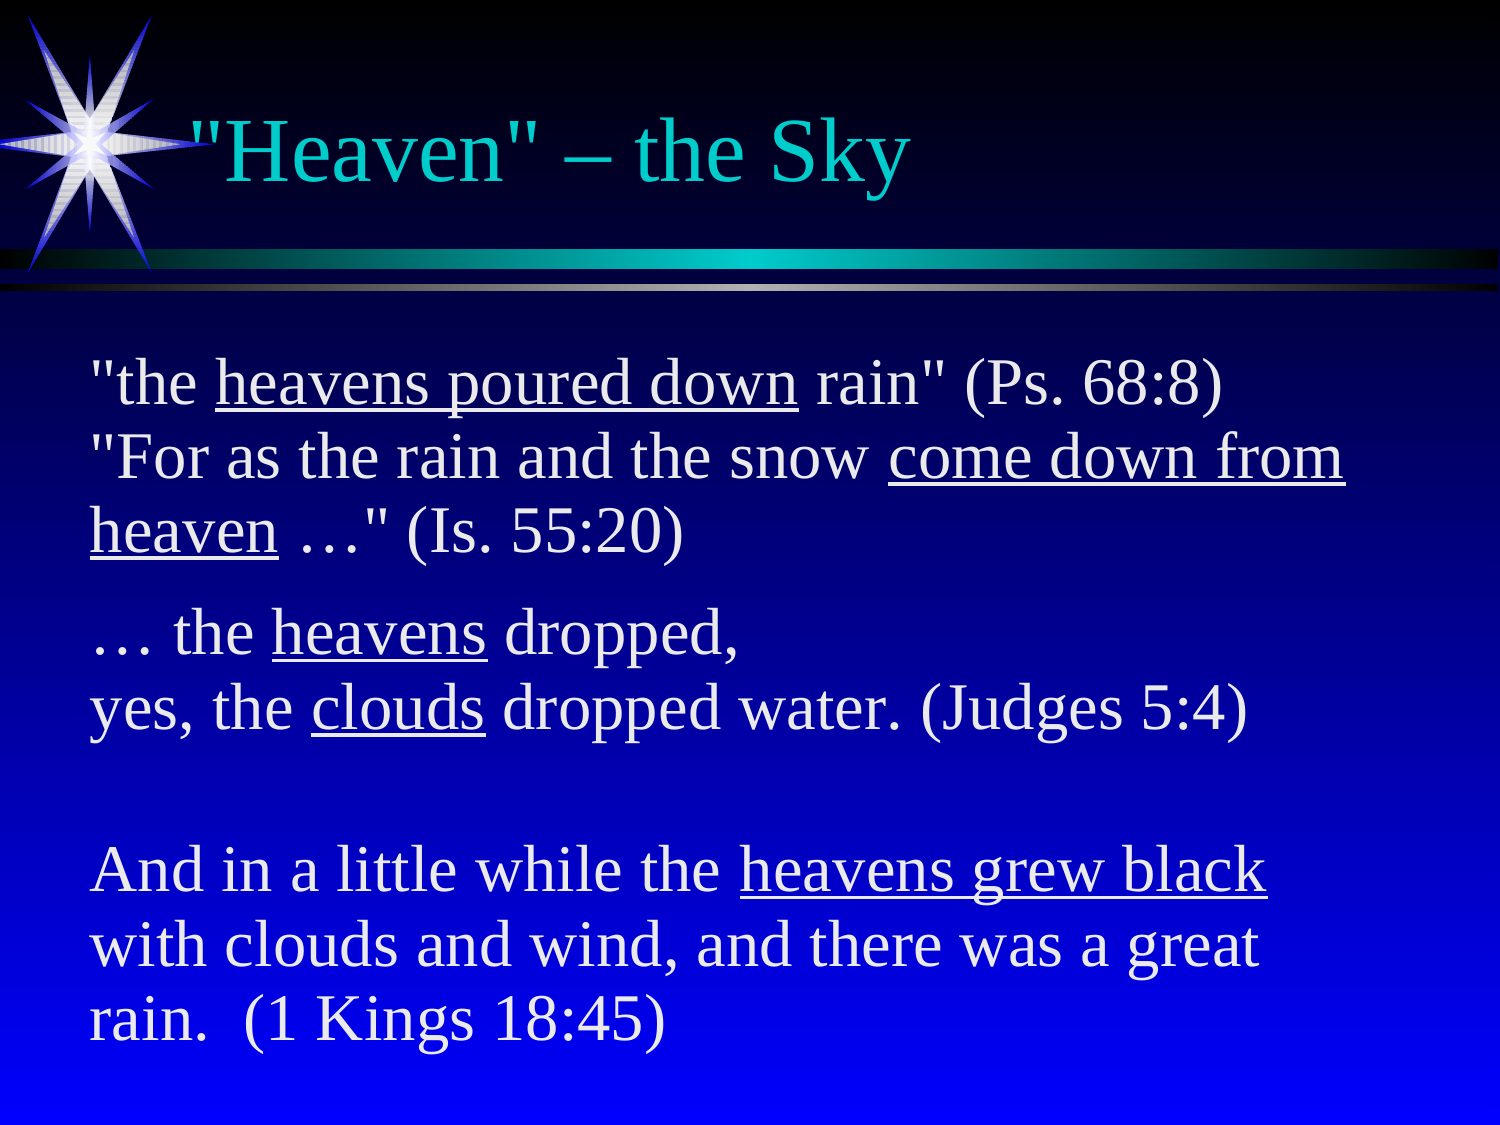

# "Heaven" – the Sky
"the heavens poured down rain" (Ps. 68:8)
"For as the rain and the snow come down from heaven …" (Is. 55:20)
… the heavens dropped,
yes, the clouds dropped water. (Judges 5:4)
And in a little while the heavens grew black with clouds and wind, and there was a great rain. (1 Kings 18:45)